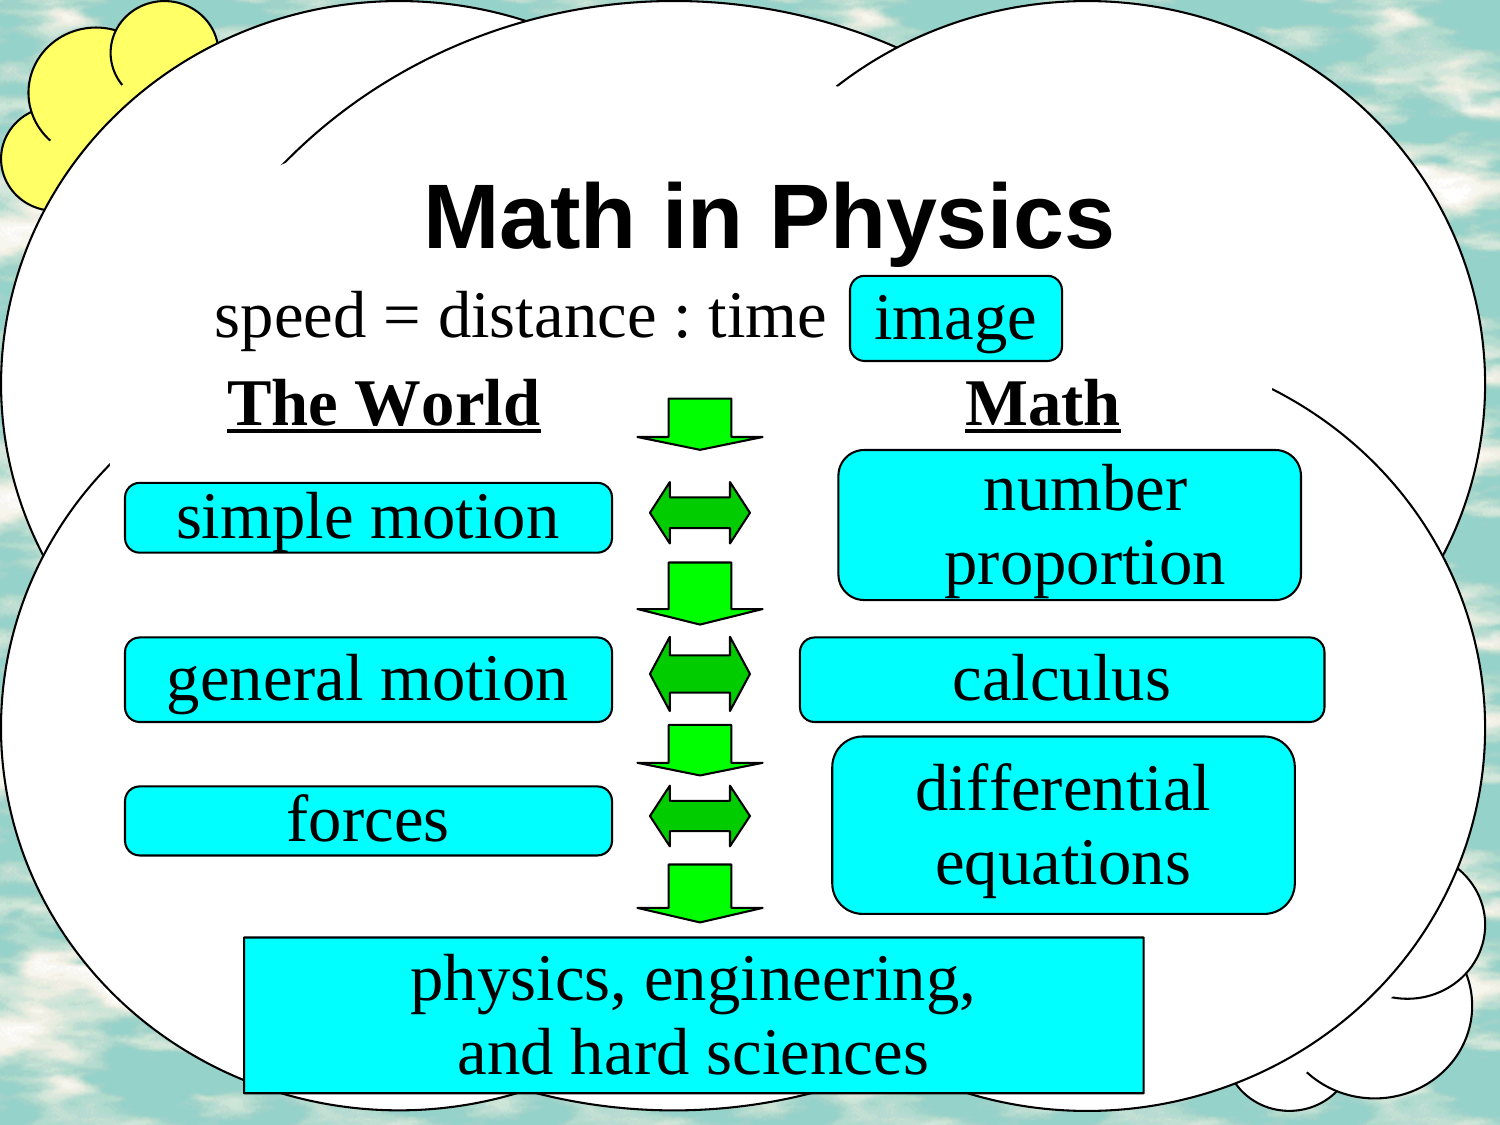

# Math in Physics
speed = distance : time
image
The World
Math
 number
 proportion
simple motion
general motion
calculus
differential
equations
forces
physics, engineering,
and hard sciences